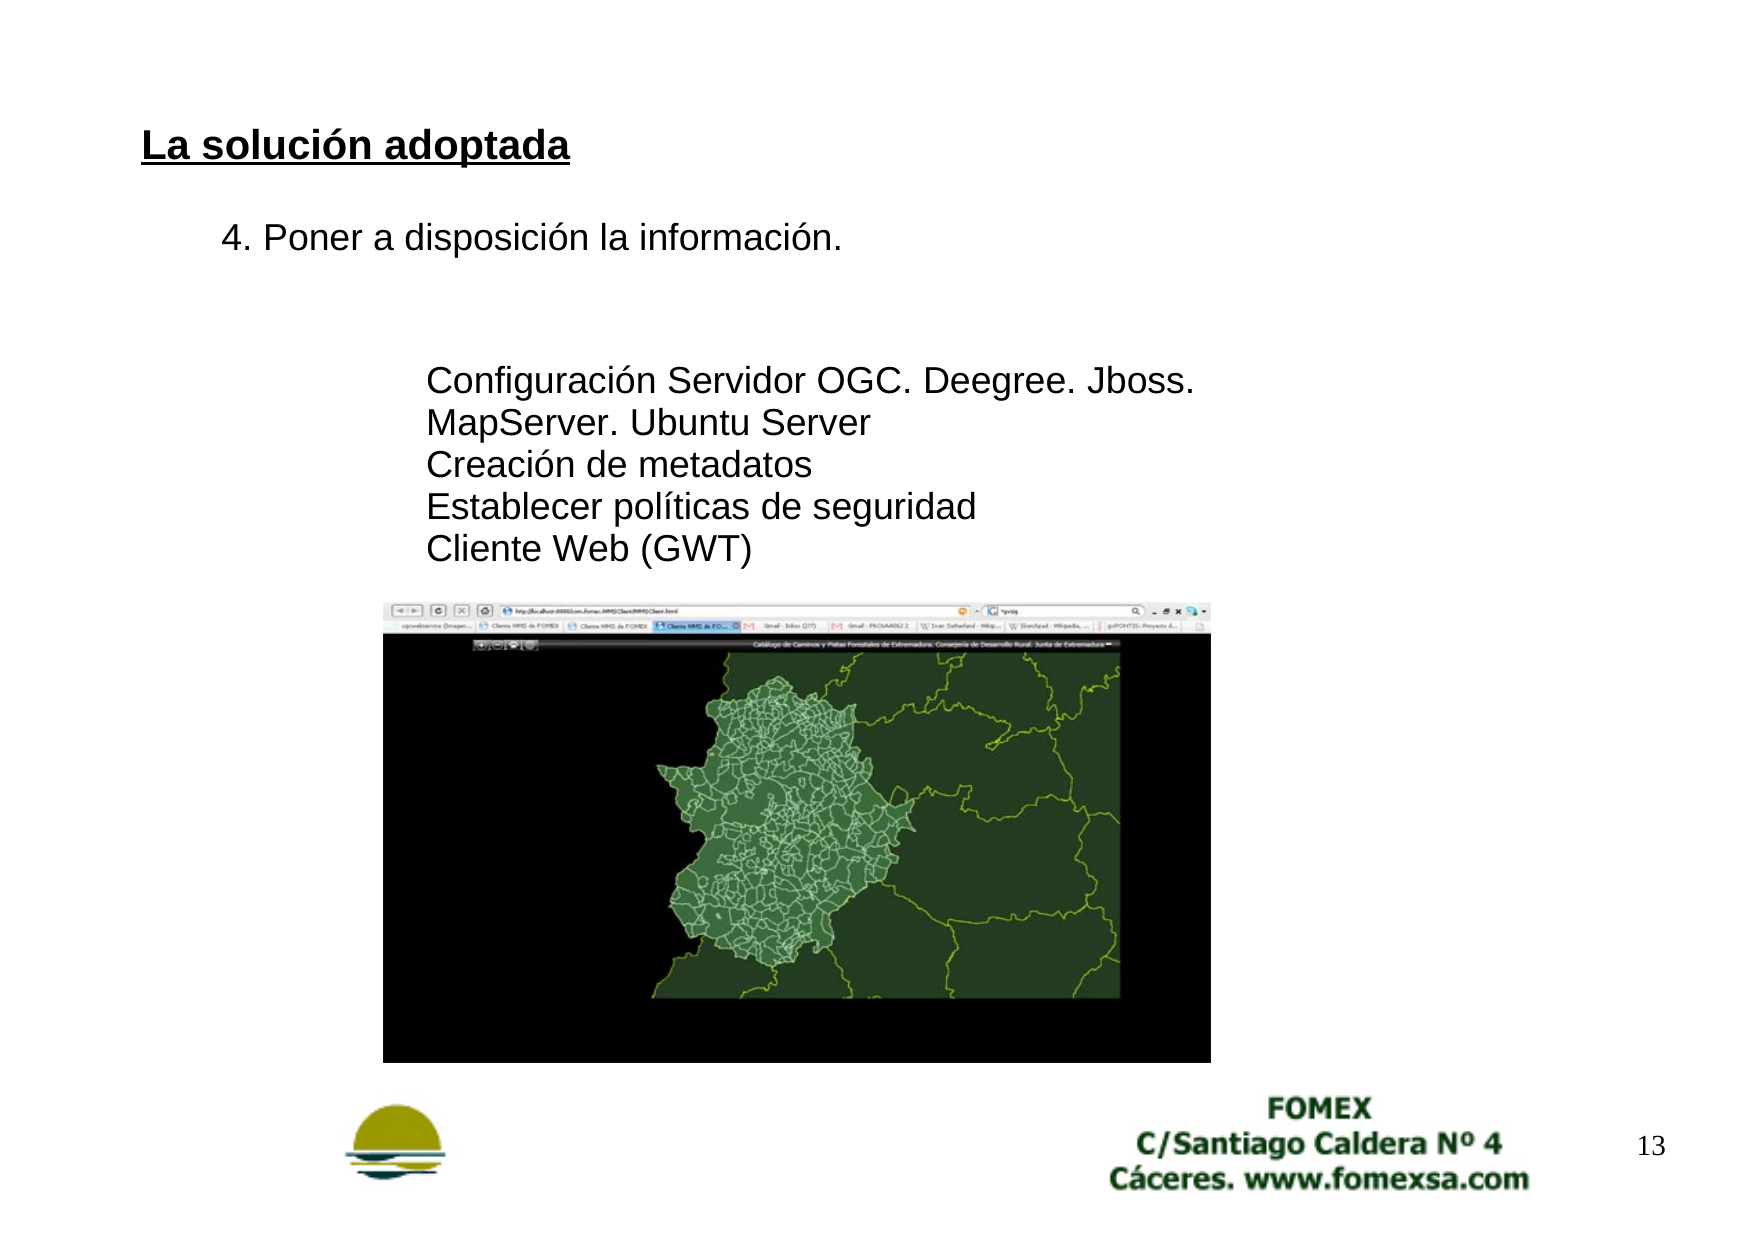

La solución adoptada
4. Poner a disposición la información.
Configuración Servidor OGC. Deegree. Jboss. MapServer. Ubuntu Server
Creación de metadatos
Establecer políticas de seguridad
Cliente Web (GWT)
FOMEX. Marzo 2007
13